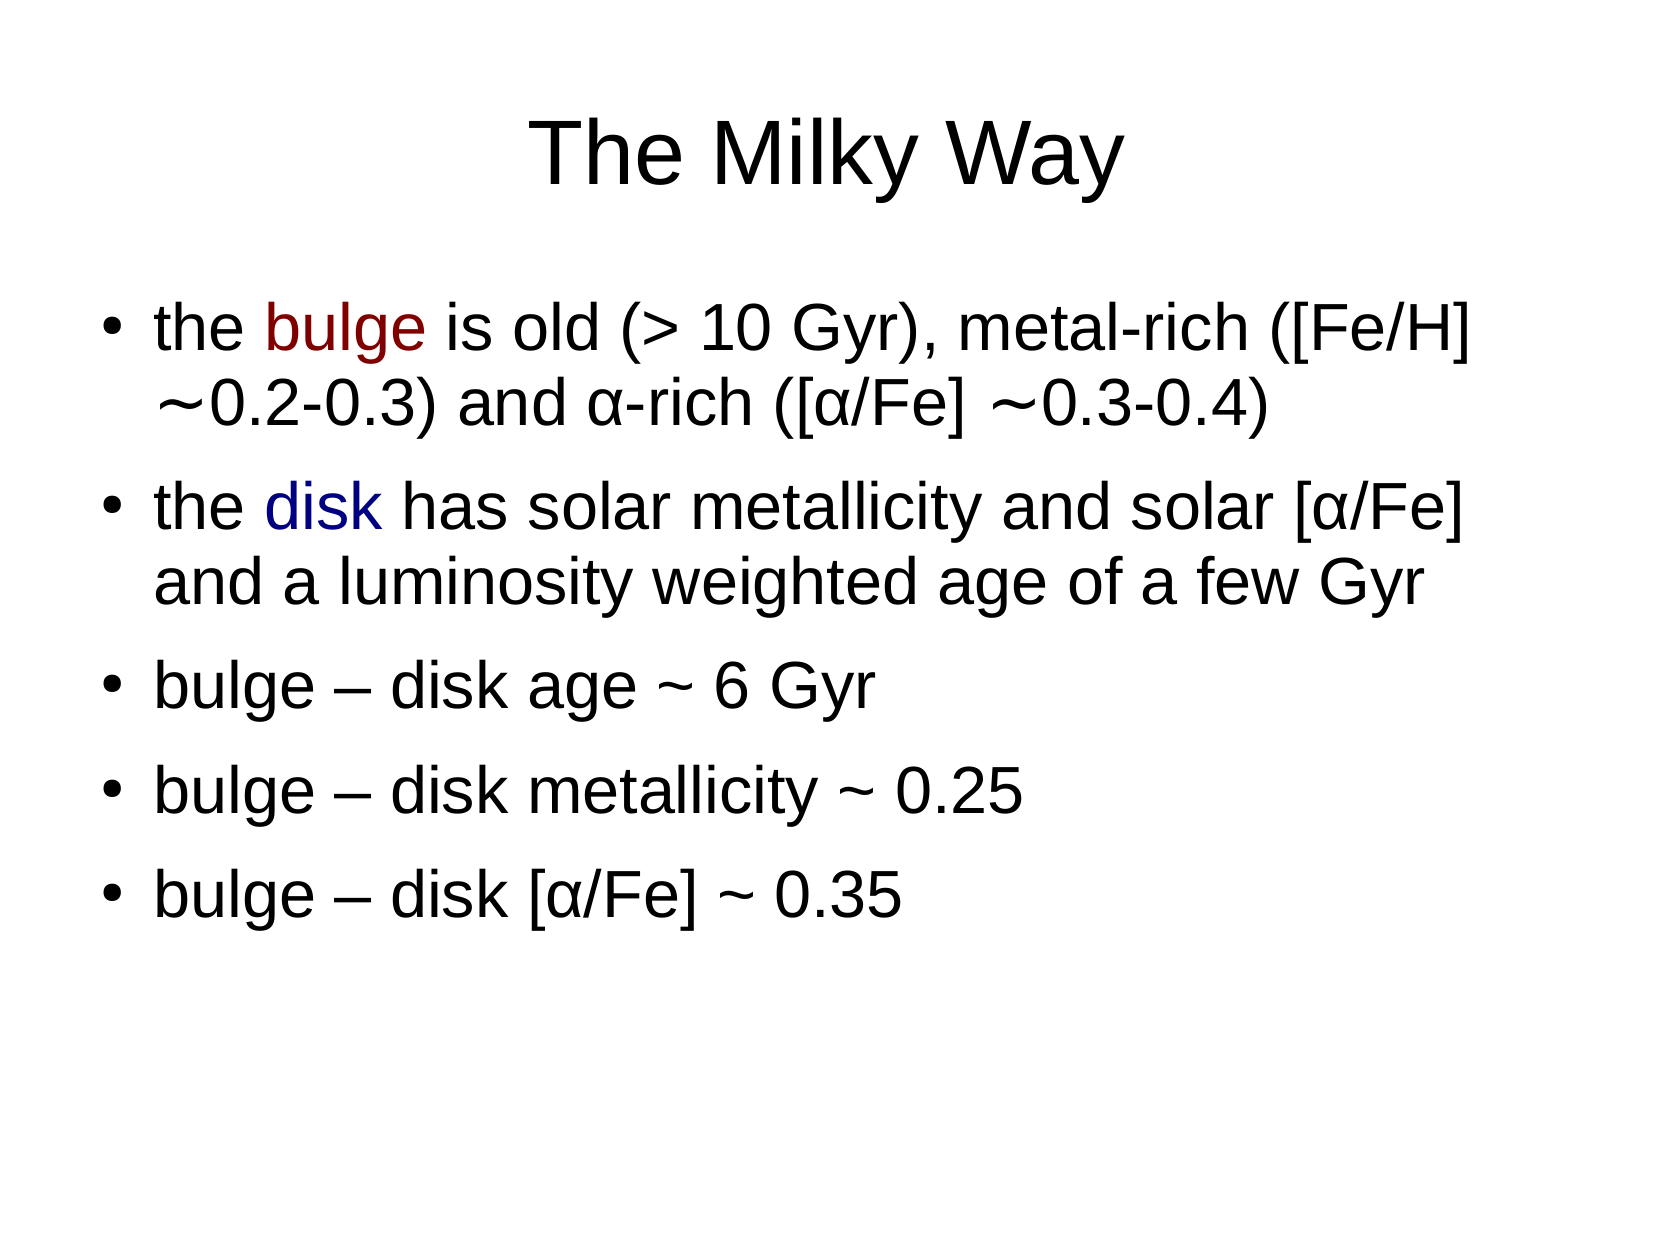

# The Milky Way
the bulge is old (> 10 Gyr), metal-rich ([Fe/H] ∼0.2-0.3) and α-rich ([α/Fe] ∼0.3-0.4)
the disk has solar metallicity and solar [α/Fe] and a luminosity weighted age of a few Gyr
bulge – disk age ~ 6 Gyr
bulge – disk metallicity ~ 0.25
bulge – disk [α/Fe] ~ 0.35